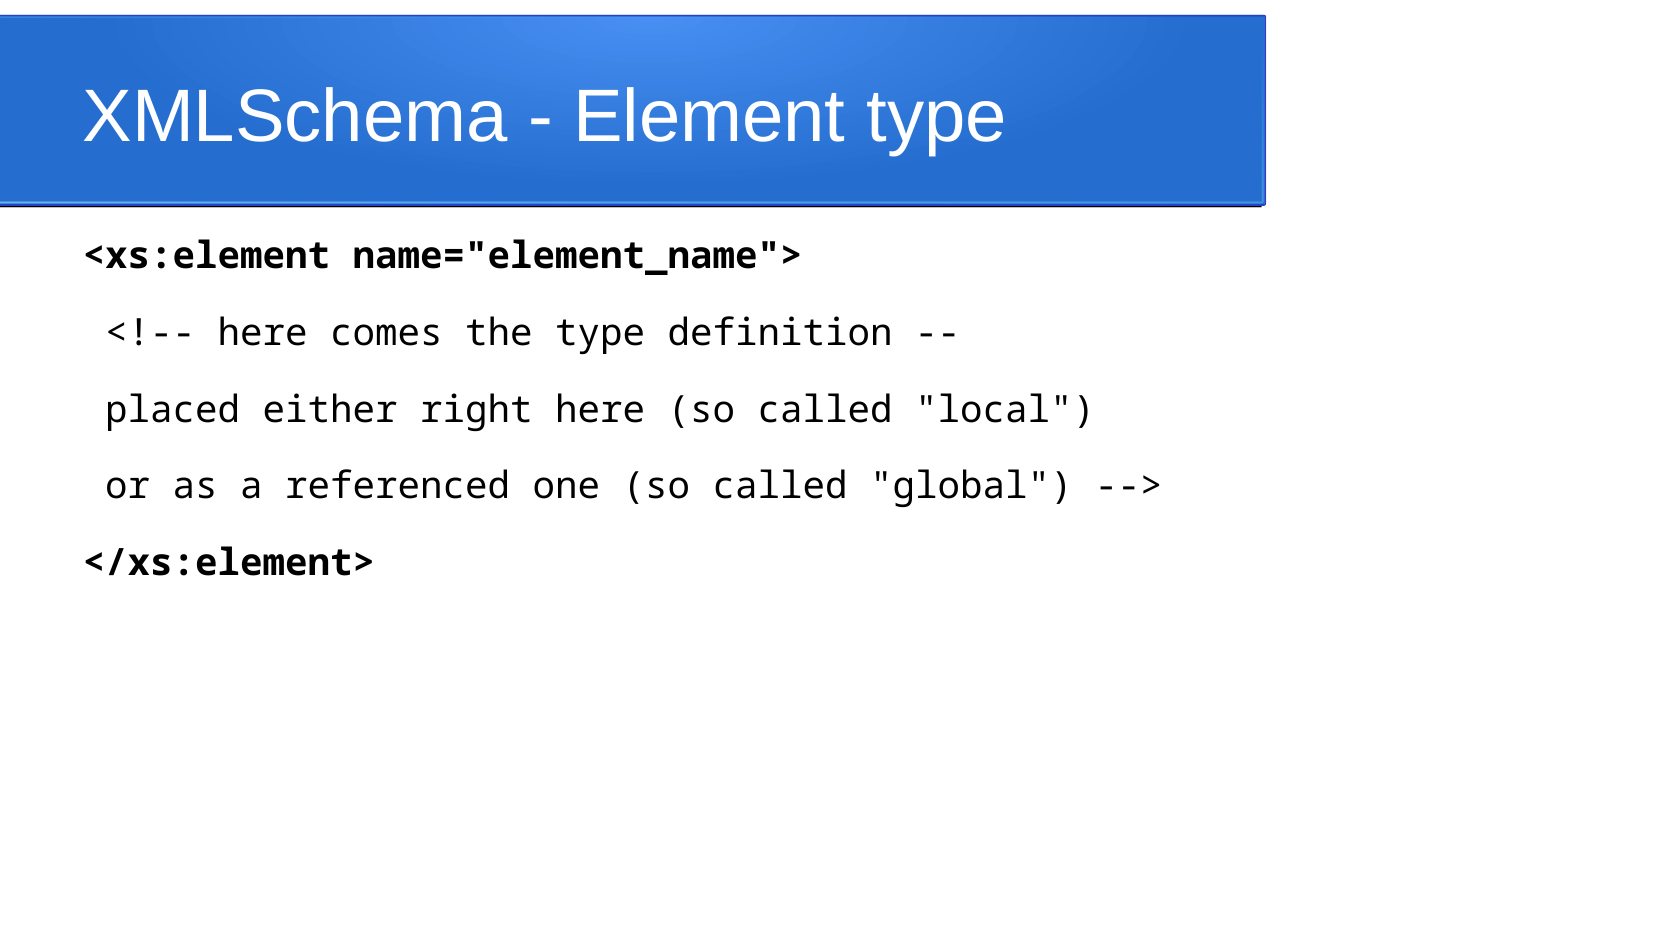

XMLSchema - Element type
<xs:element name="element_name">
 <!-- here comes the type definition --
 placed either right here (so called "local")
 or as a referenced one (so called "global") -->
</xs:element>